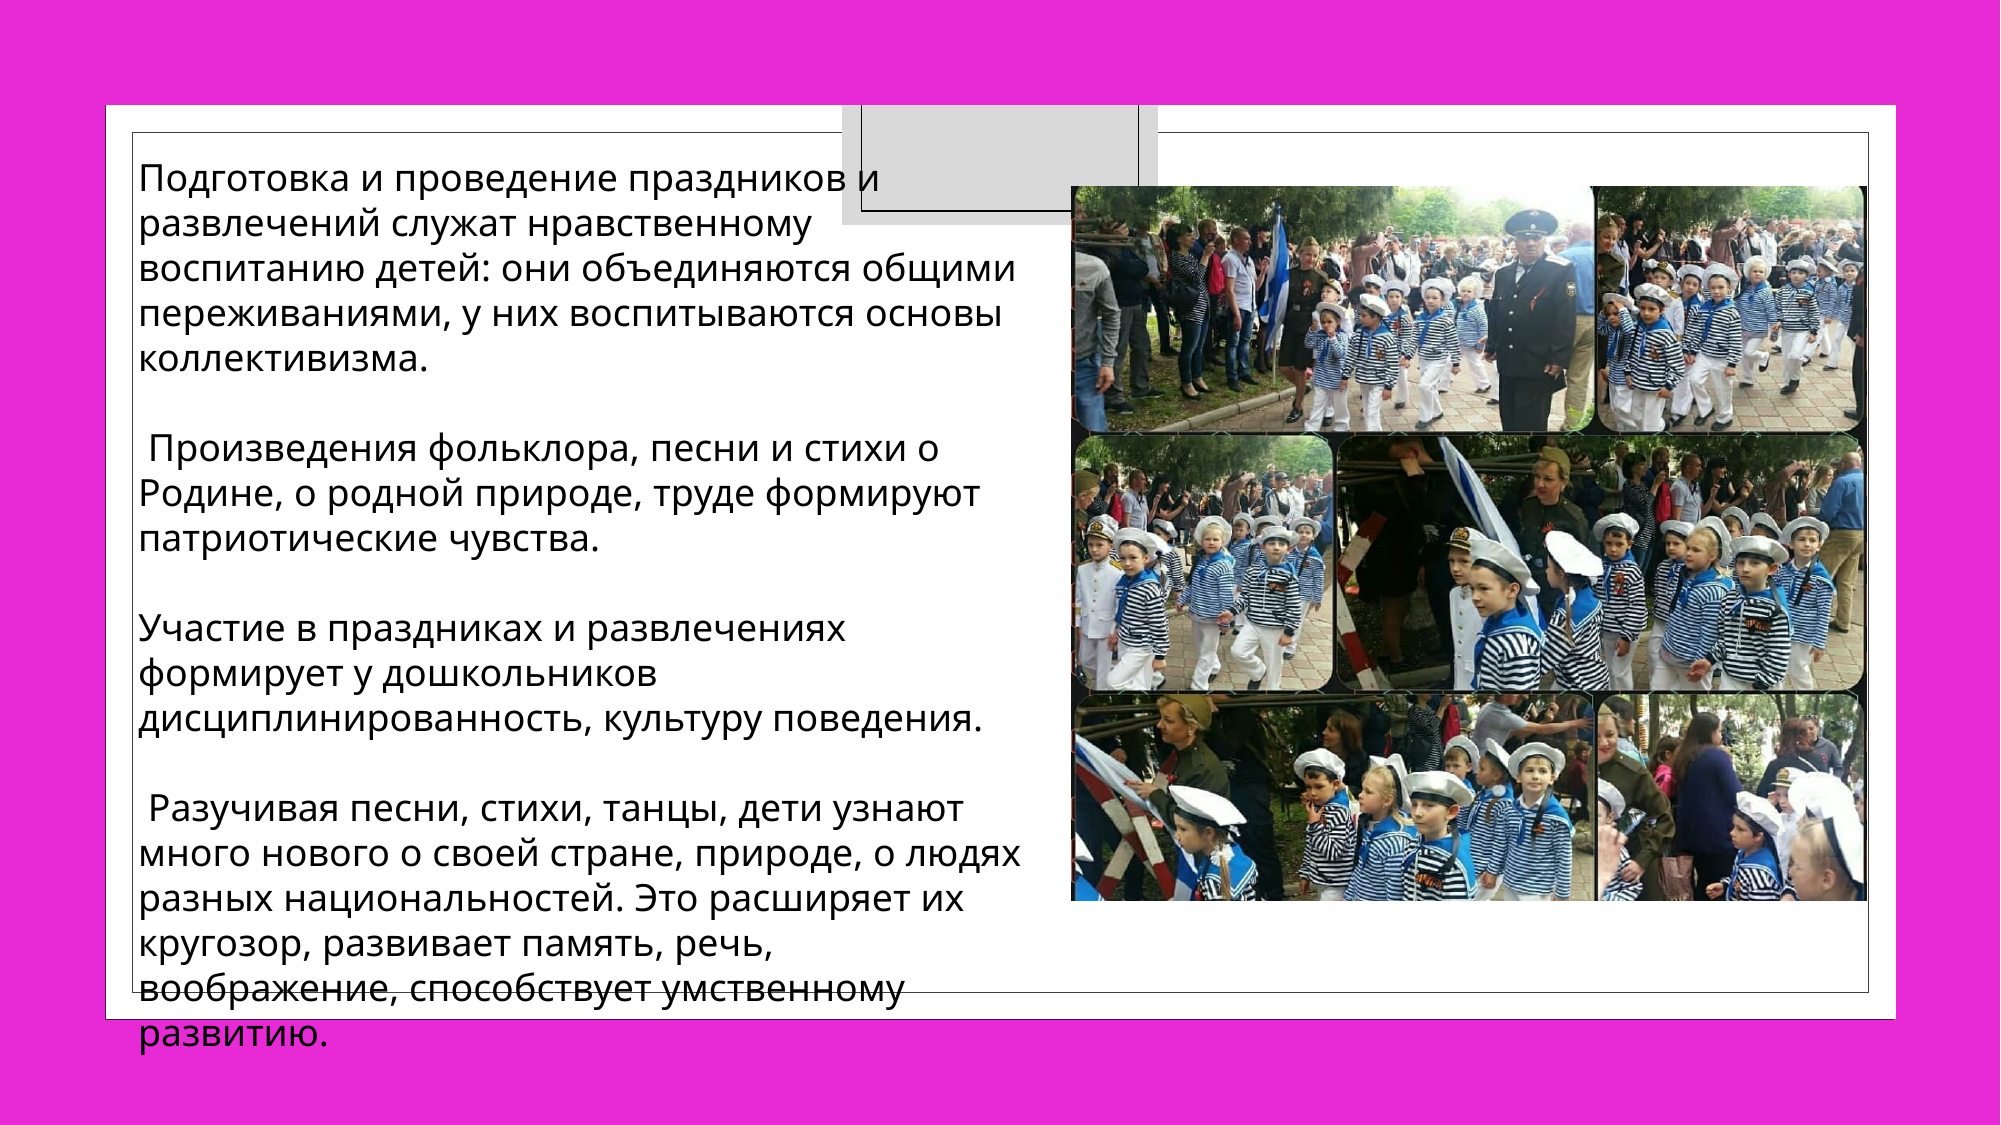

Подготовка и проведение праздников и развлечений служат нравственному воспитанию детей: они объединяются общими переживаниями, у них воспитываются основы коллективизма.
 Произведения фольклора, песни и стихи о Родине, о родной природе, труде формируют патриотические чувства.
Участие в праздниках и развлечениях формирует у дошкольников дисциплинированность, культуру поведения.
 Разучивая песни, стихи, танцы, дети узнают много нового о своей стране, природе, о людях разных национальностей. Это расширяет их кругозор, развивает память, речь, воображение, способствует умственному развитию.